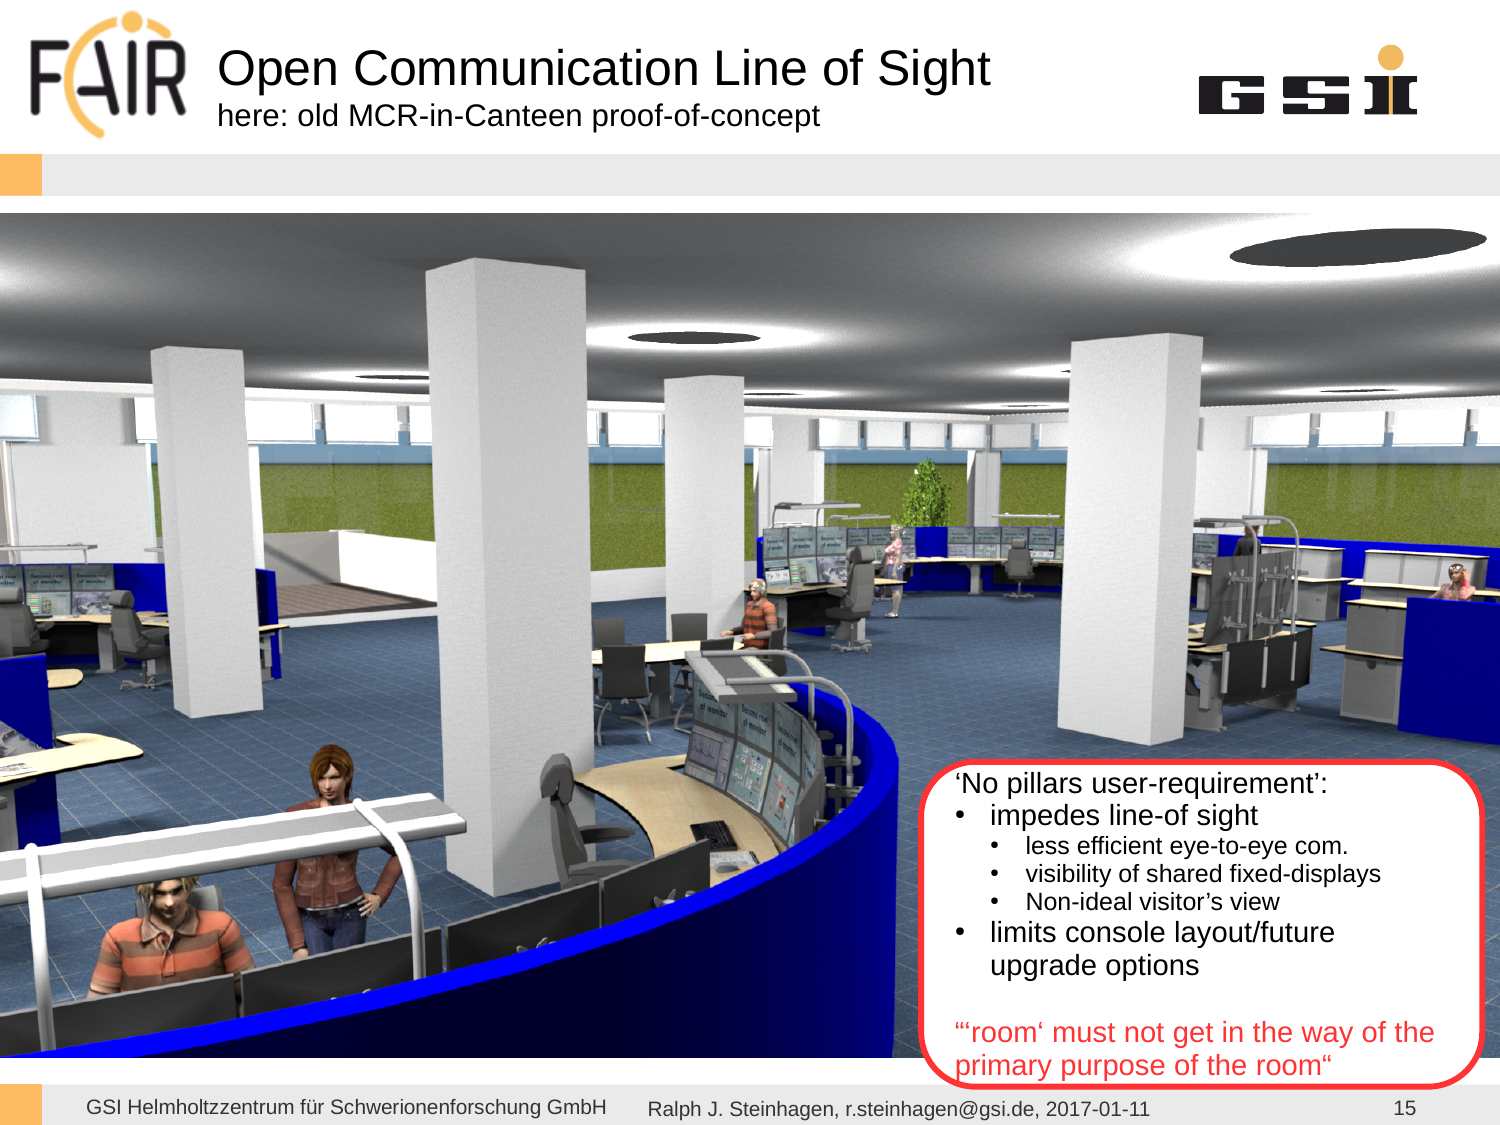

# Open Communication Line of Sight here: old MCR-in-Canteen proof-of-concept
‘No pillars user-requirement’:
impedes line-of sight
less efficient eye-to-eye com.
visibility of shared fixed-displays
Non-ideal visitor’s view
limits console layout/future
upgrade options
“‘room‘ must not get in the way of the primary purpose of the room“